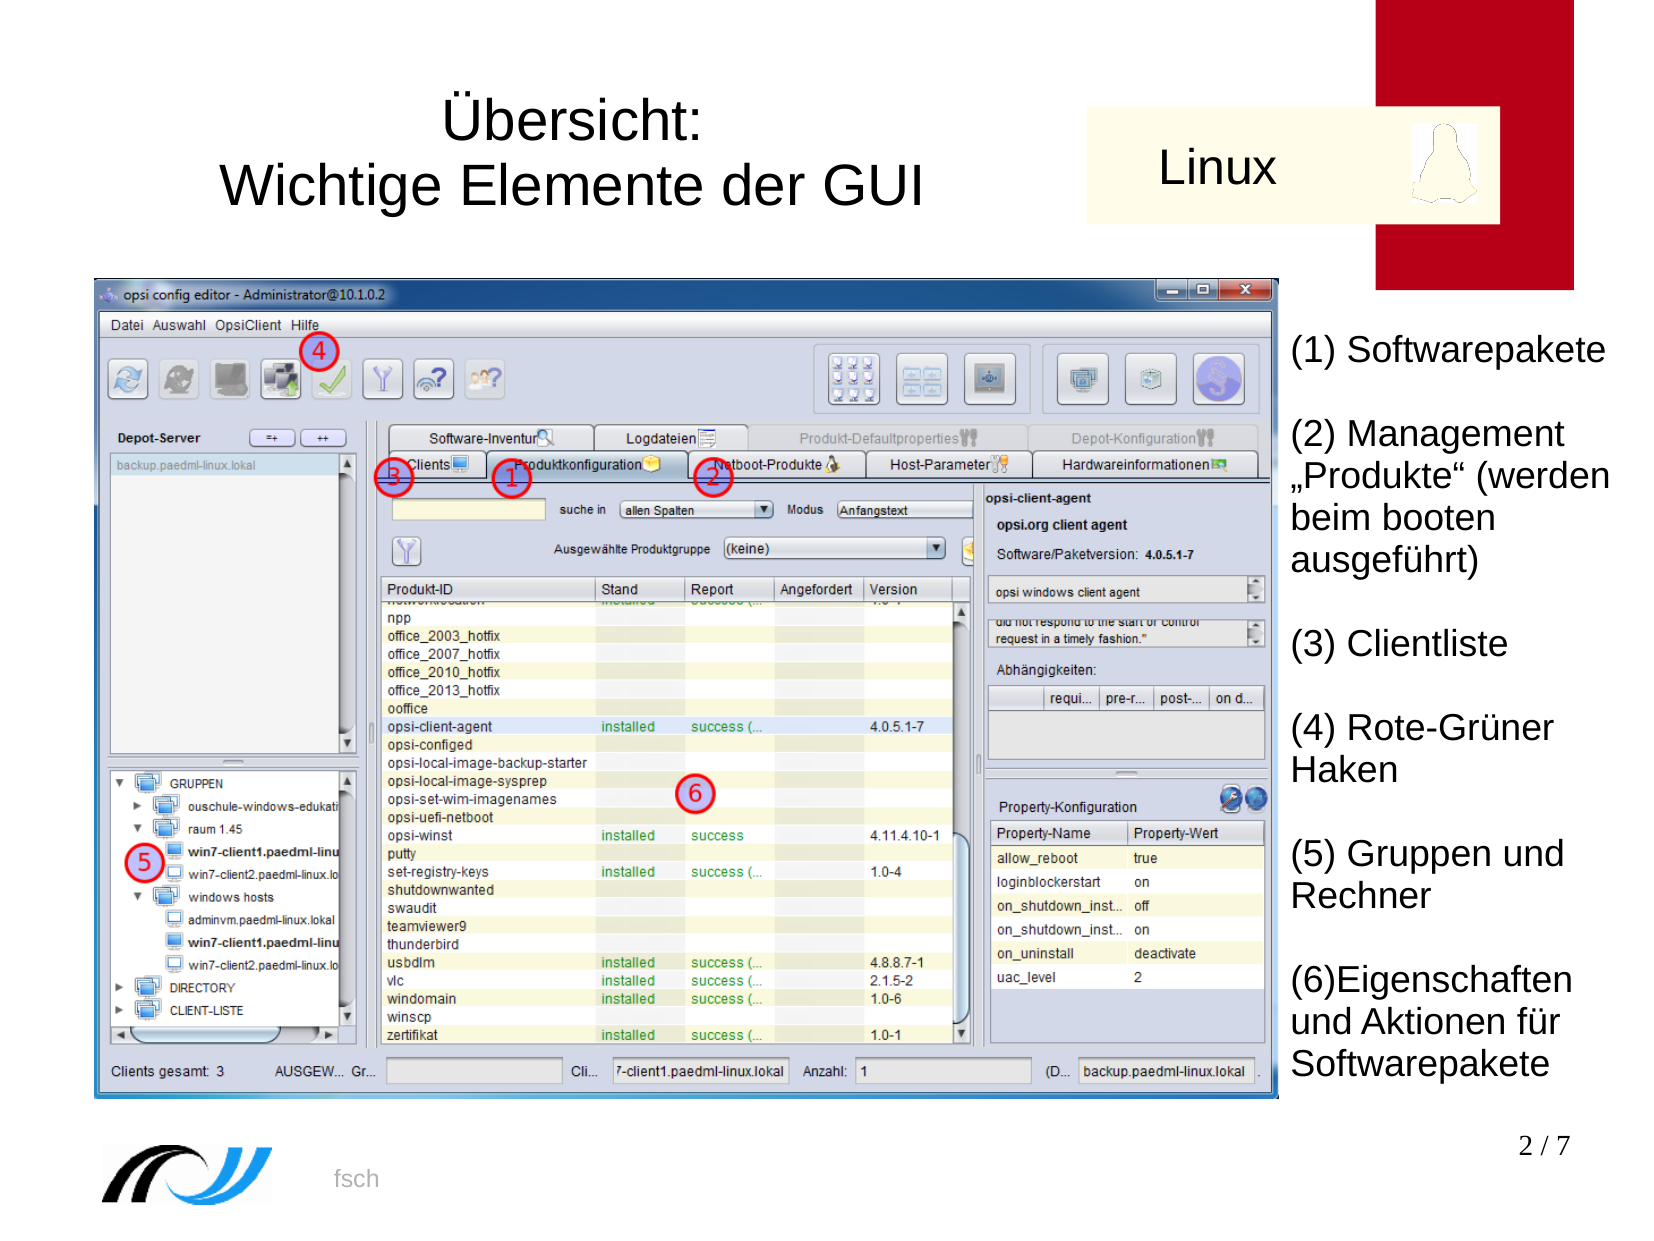

# Übersicht: Wichtige Elemente der GUI
(1) Softwarepakete
(2) Management „Produkte“ (werden beim booten ausgeführt)
(3) Clientliste
(4) Rote-Grüner Haken
(5) Gruppen und Rechner
(6)Eigenschaften und Aktionen für Softwarepakete
2
fsch